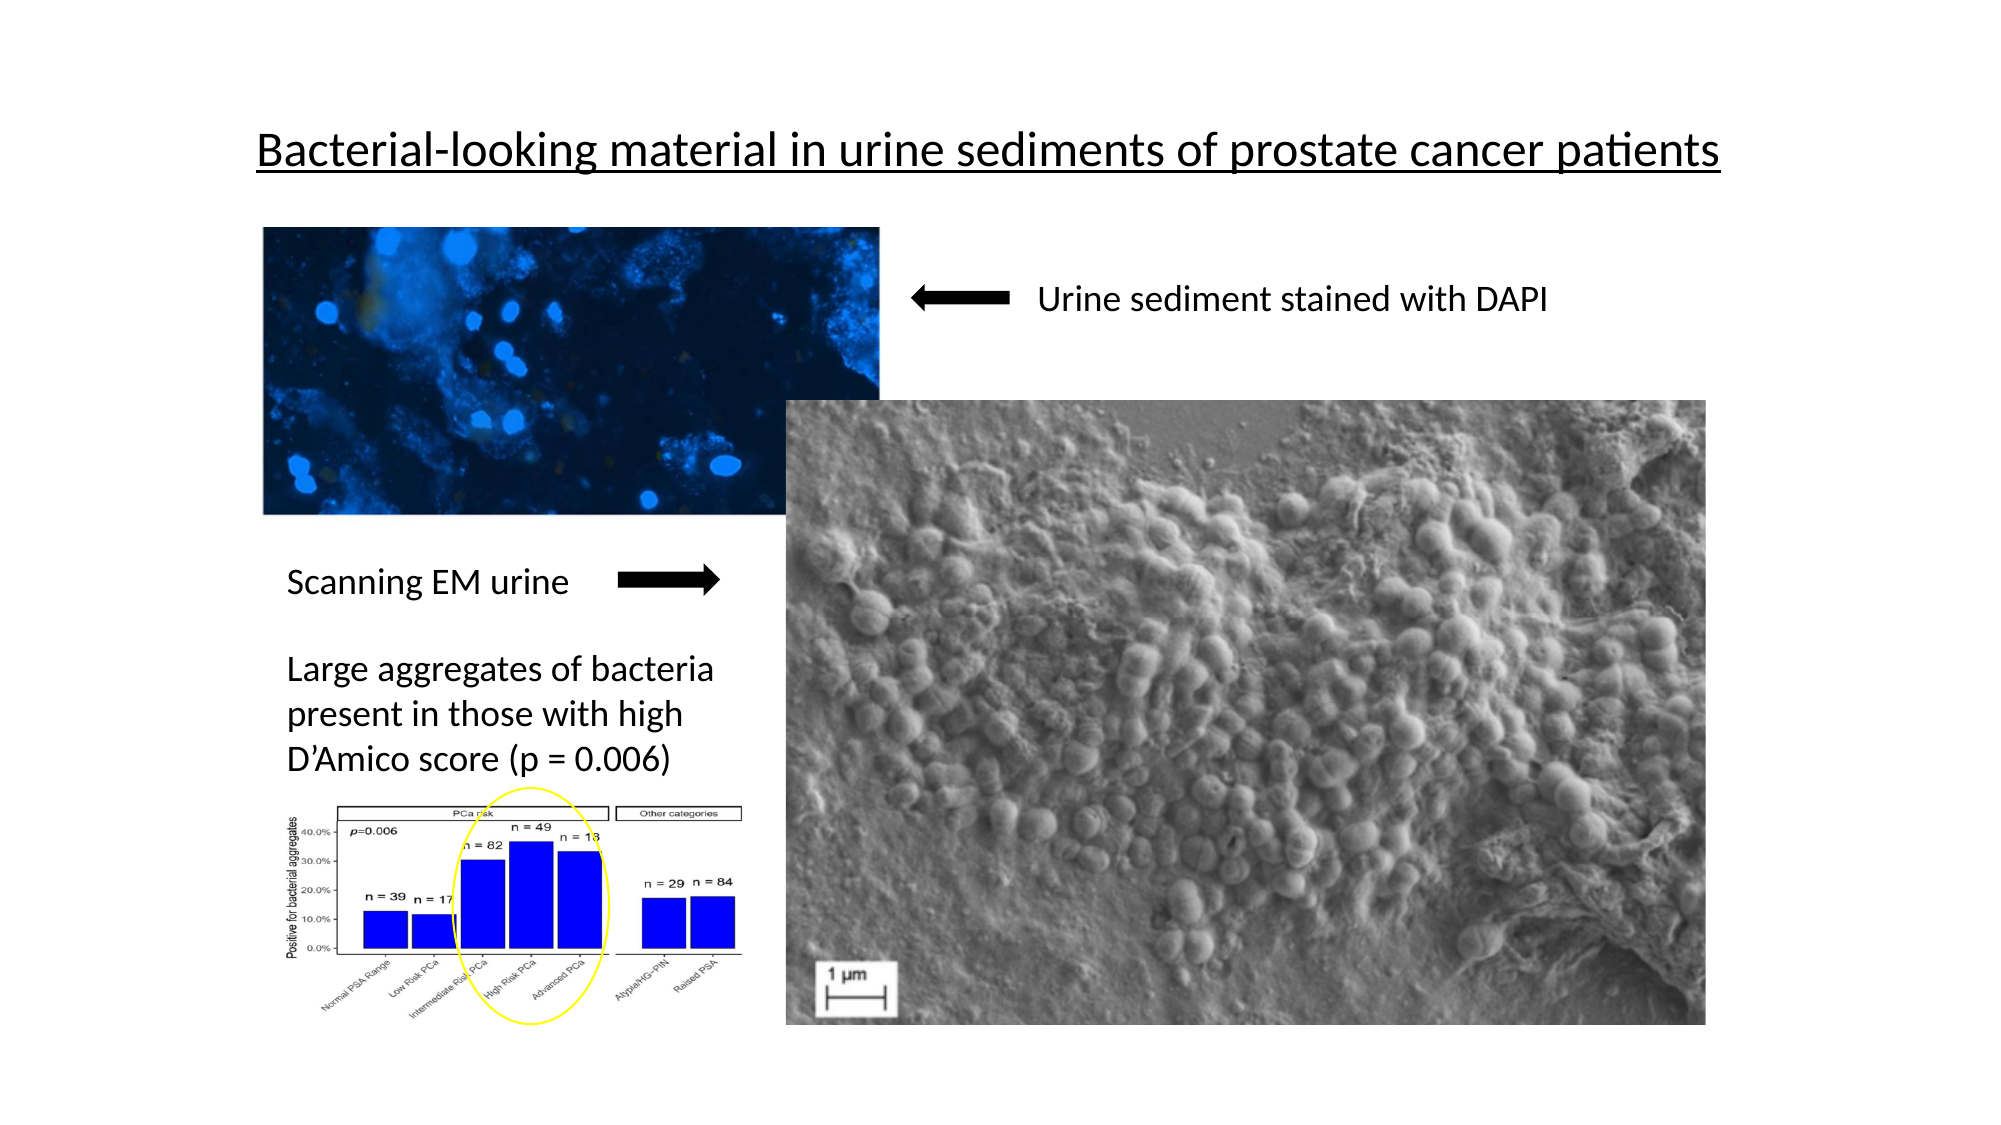

Bacterial-looking material in urine sediments of prostate cancer patients
Urine sediment stained with DAPI
Scanning EM urine
Large aggregates of bacteria
present in those with high
D’Amico score (p = 0.006)